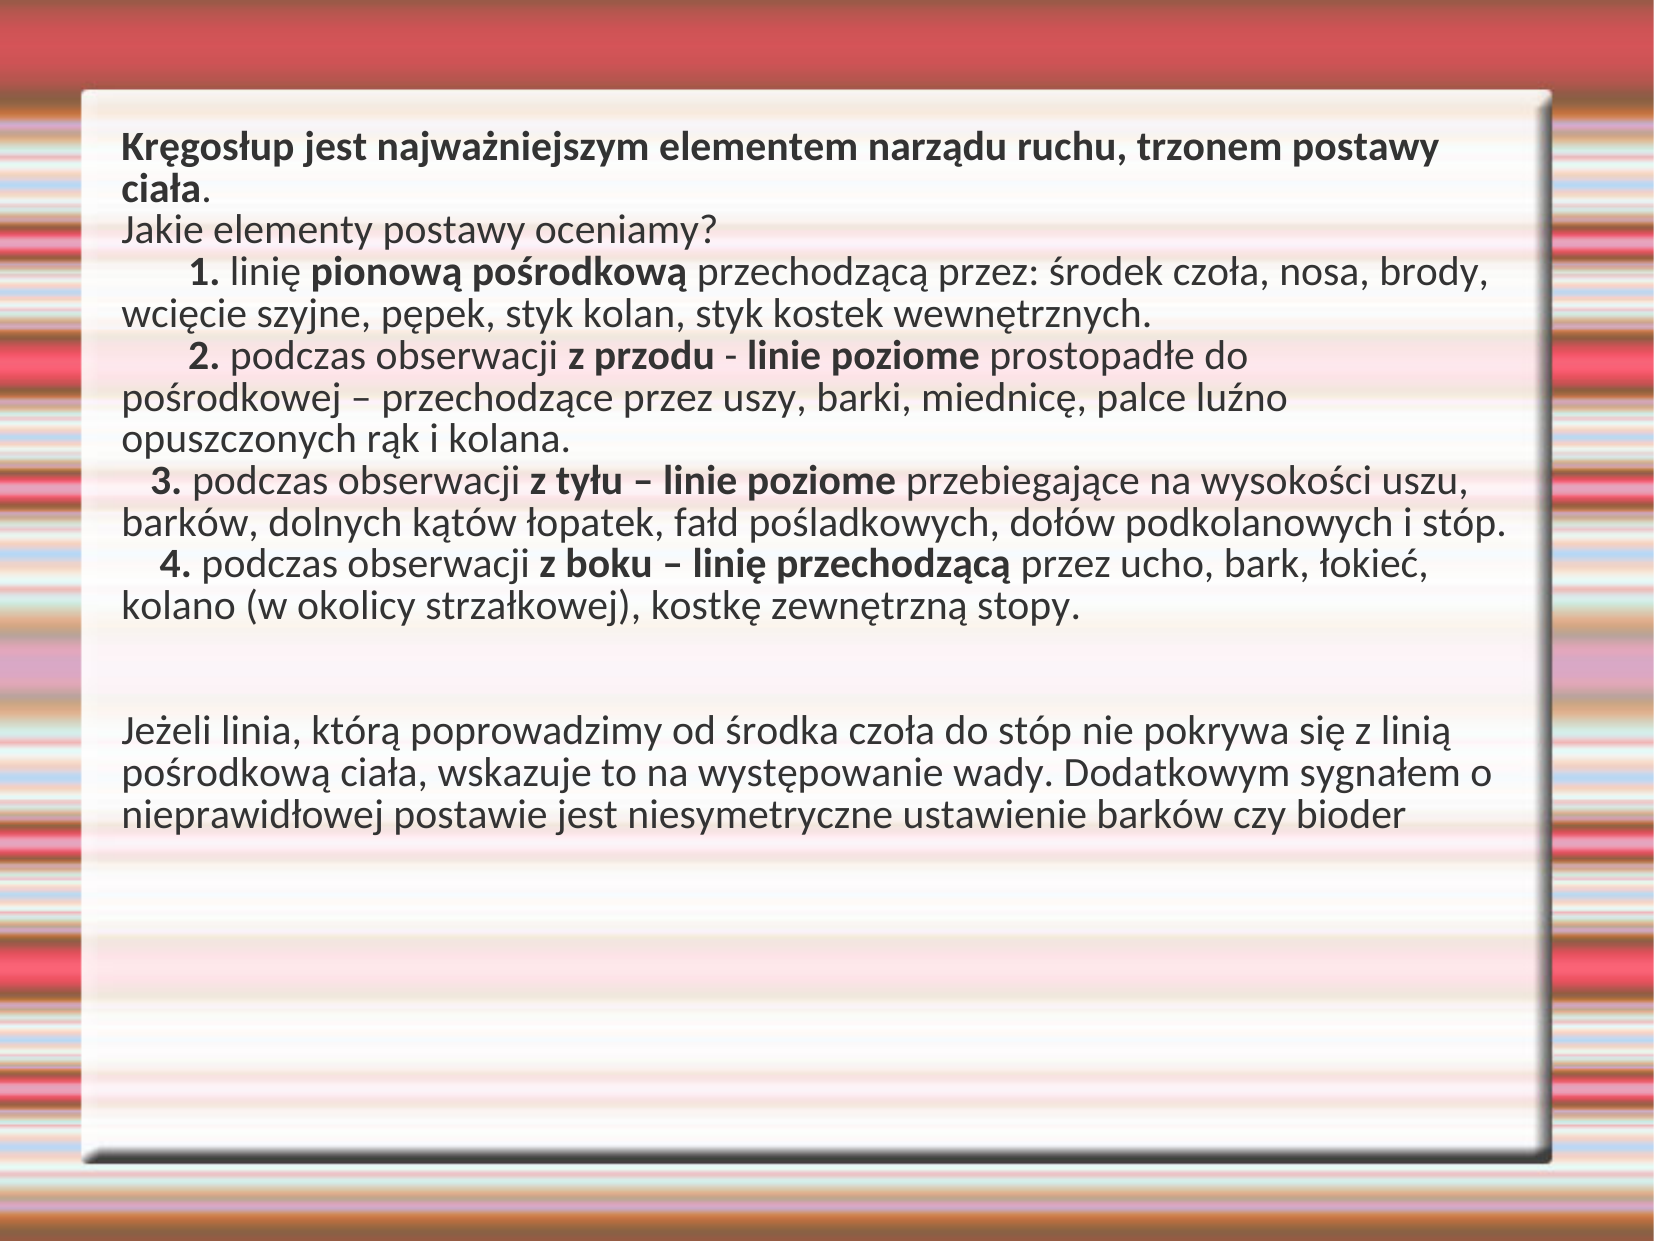

#
Kręgosłup jest najważniejszym elementem narządu ruchu, trzonem postawy ciała.
Jakie elementy postawy oceniamy?
 1. linię pionową pośrodkową przechodzącą przez: środek czoła, nosa, brody, wcięcie szyjne, pępek, styk kolan, styk kostek wewnętrznych.
 2. podczas obserwacji z przodu - linie poziome prostopadłe do pośrodkowej – przechodzące przez uszy, barki, miednicę, palce luźno opuszczonych rąk i kolana.
 3. podczas obserwacji z tyłu – linie poziome przebiegające na wysokości uszu, barków, dolnych kątów łopatek, fałd pośladkowych, dołów podkolanowych i stóp.
 4. podczas obserwacji z boku – linię przechodzącą przez ucho, bark, łokieć, kolano (w okolicy strzałkowej), kostkę zewnętrzną stopy.
Jeżeli linia, którą poprowadzimy od środka czoła do stóp nie pokrywa się z linią pośrodkową ciała, wskazuje to na występowanie wady. Dodatkowym sygnałem o nieprawidłowej postawie jest niesymetryczne ustawienie barków czy bioder